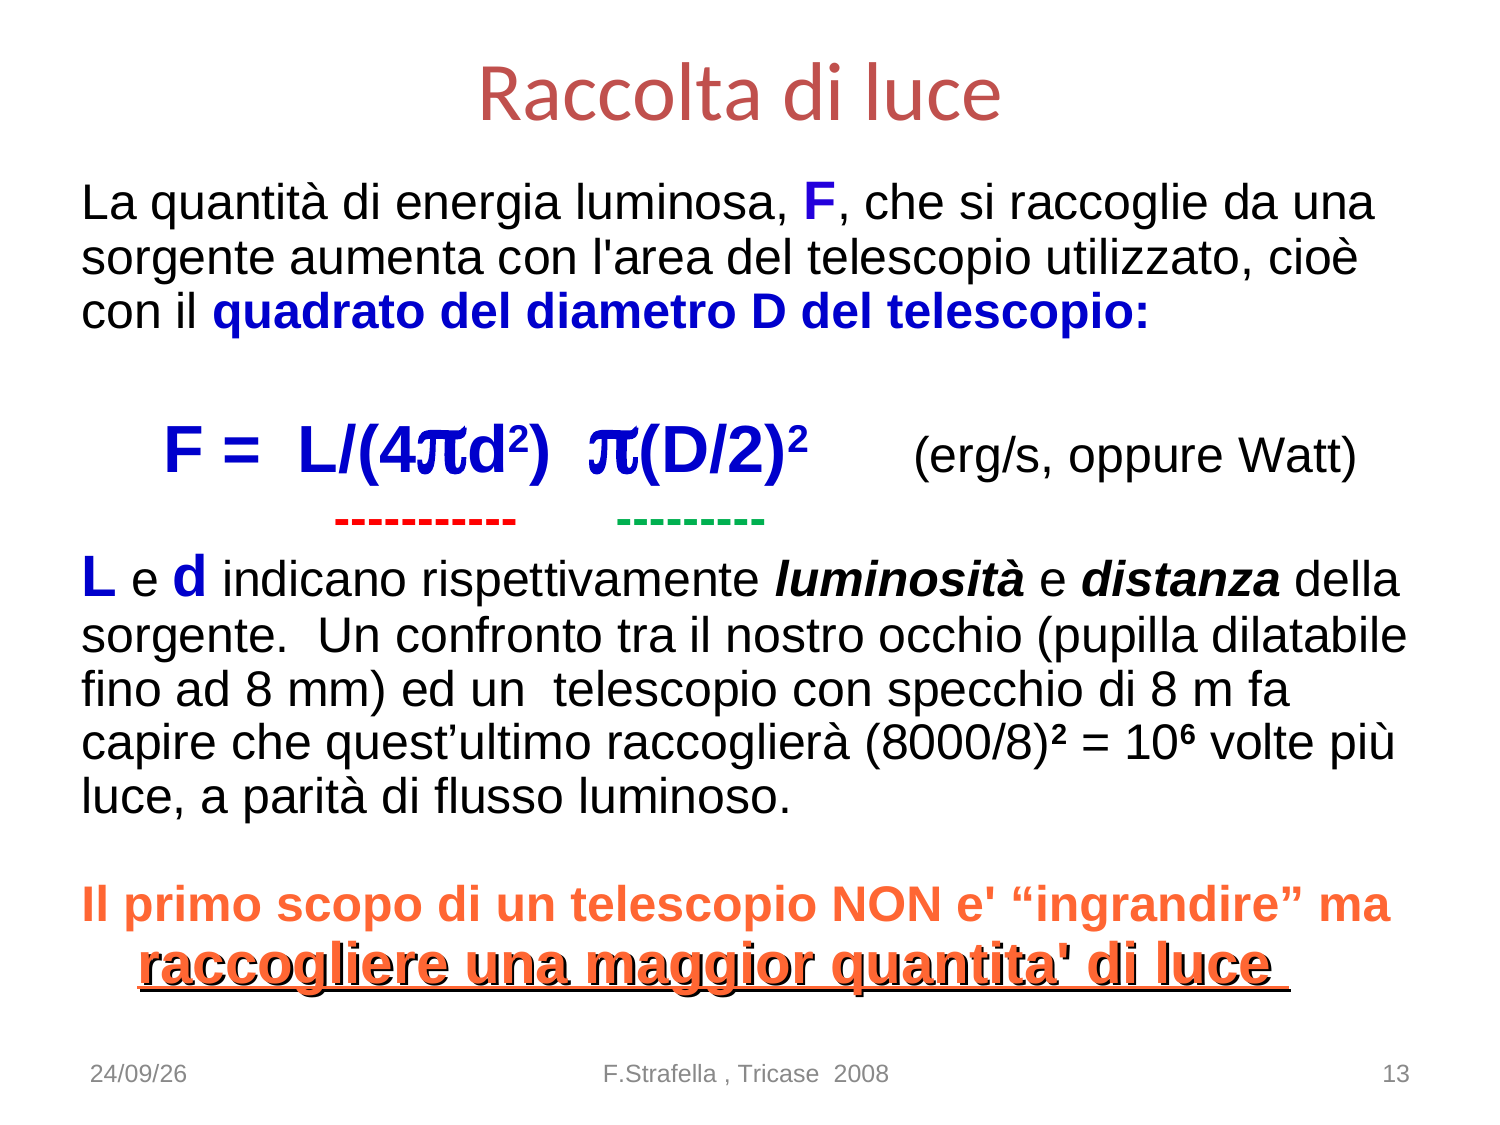

# Raccolta di luce
La quantità di energia luminosa, F, che si raccoglie da una sorgente aumenta con l'area del telescopio utilizzato, cioè con il quadrato del diametro D del telescopio:
F = L/(4d2) (D/2)2 	(erg/s, oppure Watt)
 ----------- ---------
L e d indicano rispettivamente luminosità e distanza della sorgente. Un confronto tra il nostro occhio (pupilla dilatabile fino ad 8 mm) ed un telescopio con specchio di 8 m fa capire che quest’ultimo raccoglierà (8000/8)2 = 106 volte più luce, a parità di flusso luminoso.
Il primo scopo di un telescopio NON e' “ingrandire” ma raccogliere una maggior quantita' di luce
F.Strafella , Tricase 2008